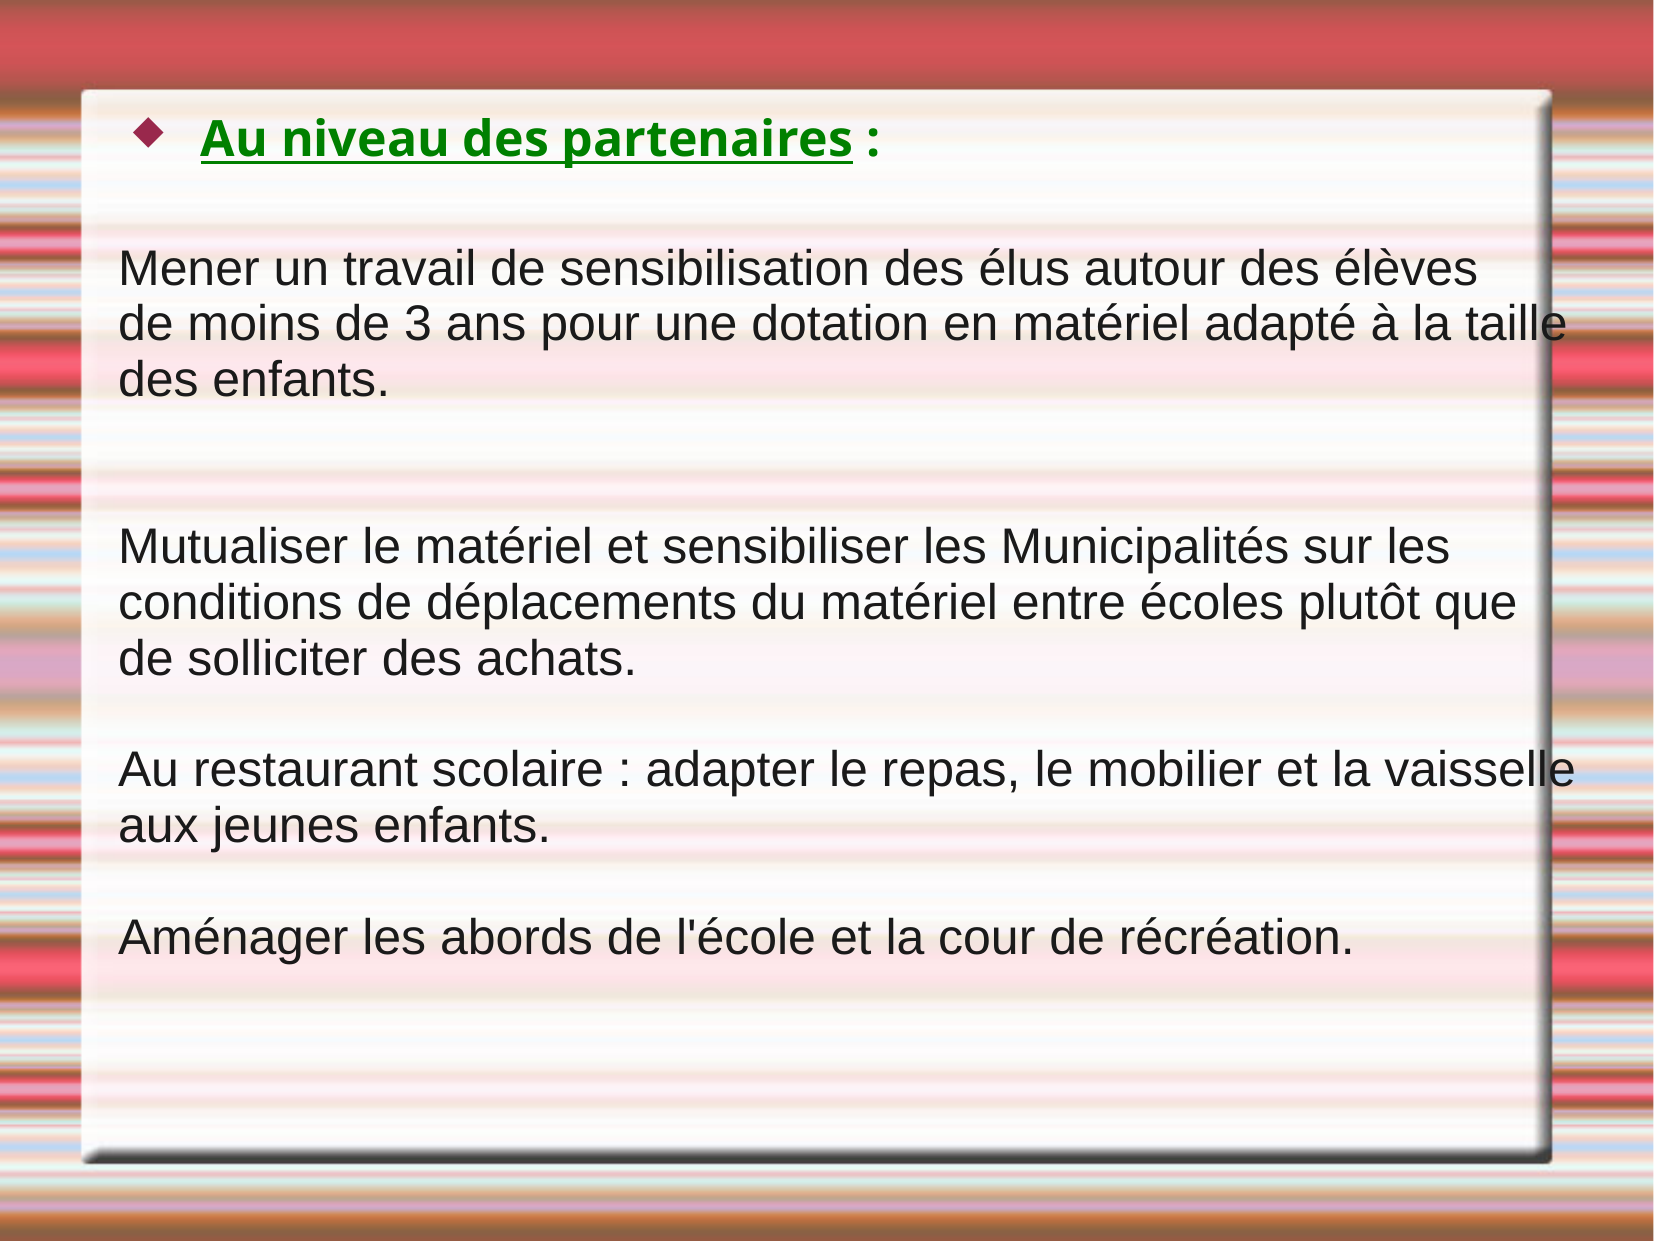

# Au niveau des partenaires :
Mener un travail de sensibilisation des élus autour des élèves
de moins de 3 ans pour une dotation en matériel adapté à la taille des enfants.
Mutualiser le matériel et sensibiliser les Municipalités sur les
conditions de déplacements du matériel entre écoles plutôt que
de solliciter des achats.
Au restaurant scolaire : adapter le repas, le mobilier et la vaisselle aux jeunes enfants.
Aménager les abords de l'école et la cour de récréation.